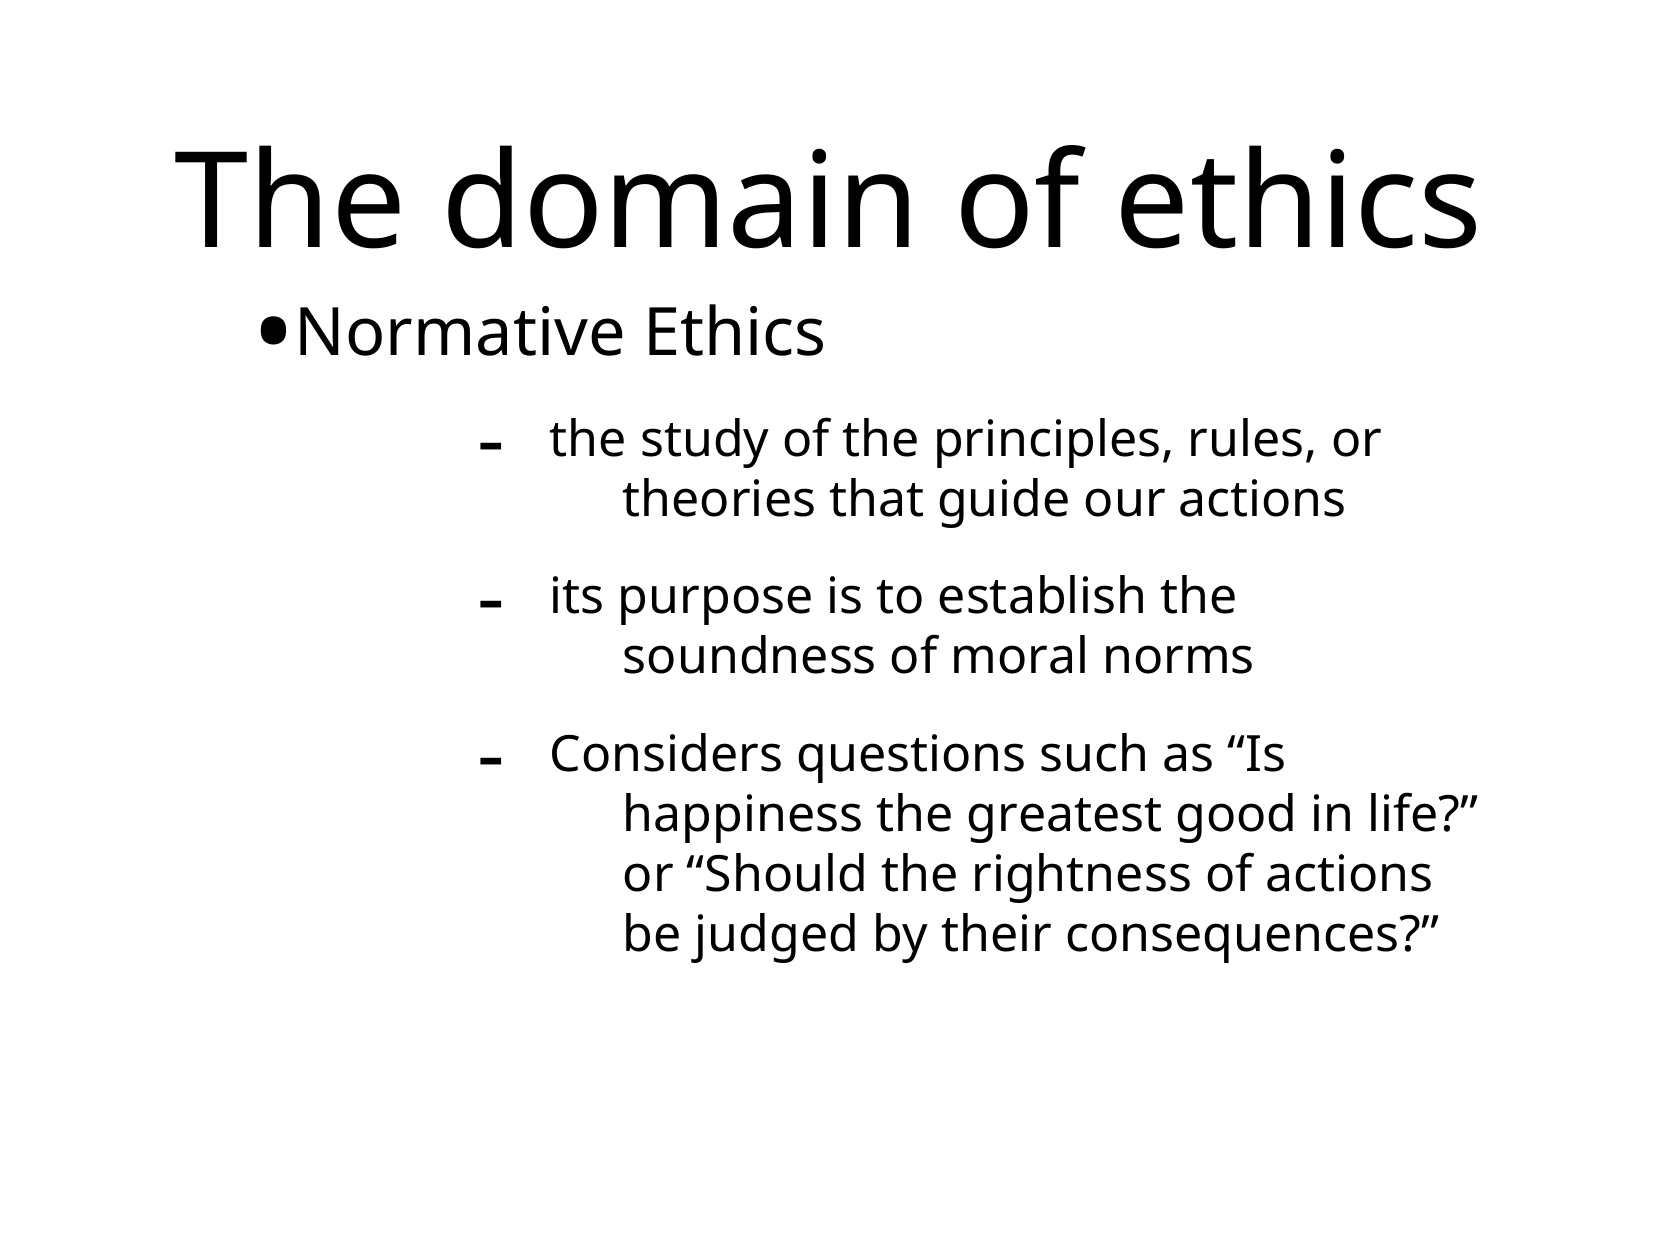

# The domain of ethics
Normative Ethics
the study of the principles, rules, or theories that guide our actions
its purpose is to establish the soundness of moral norms
Considers questions such as “Is happiness the greatest good in life?” or “Should the rightness of actions be judged by their consequences?”